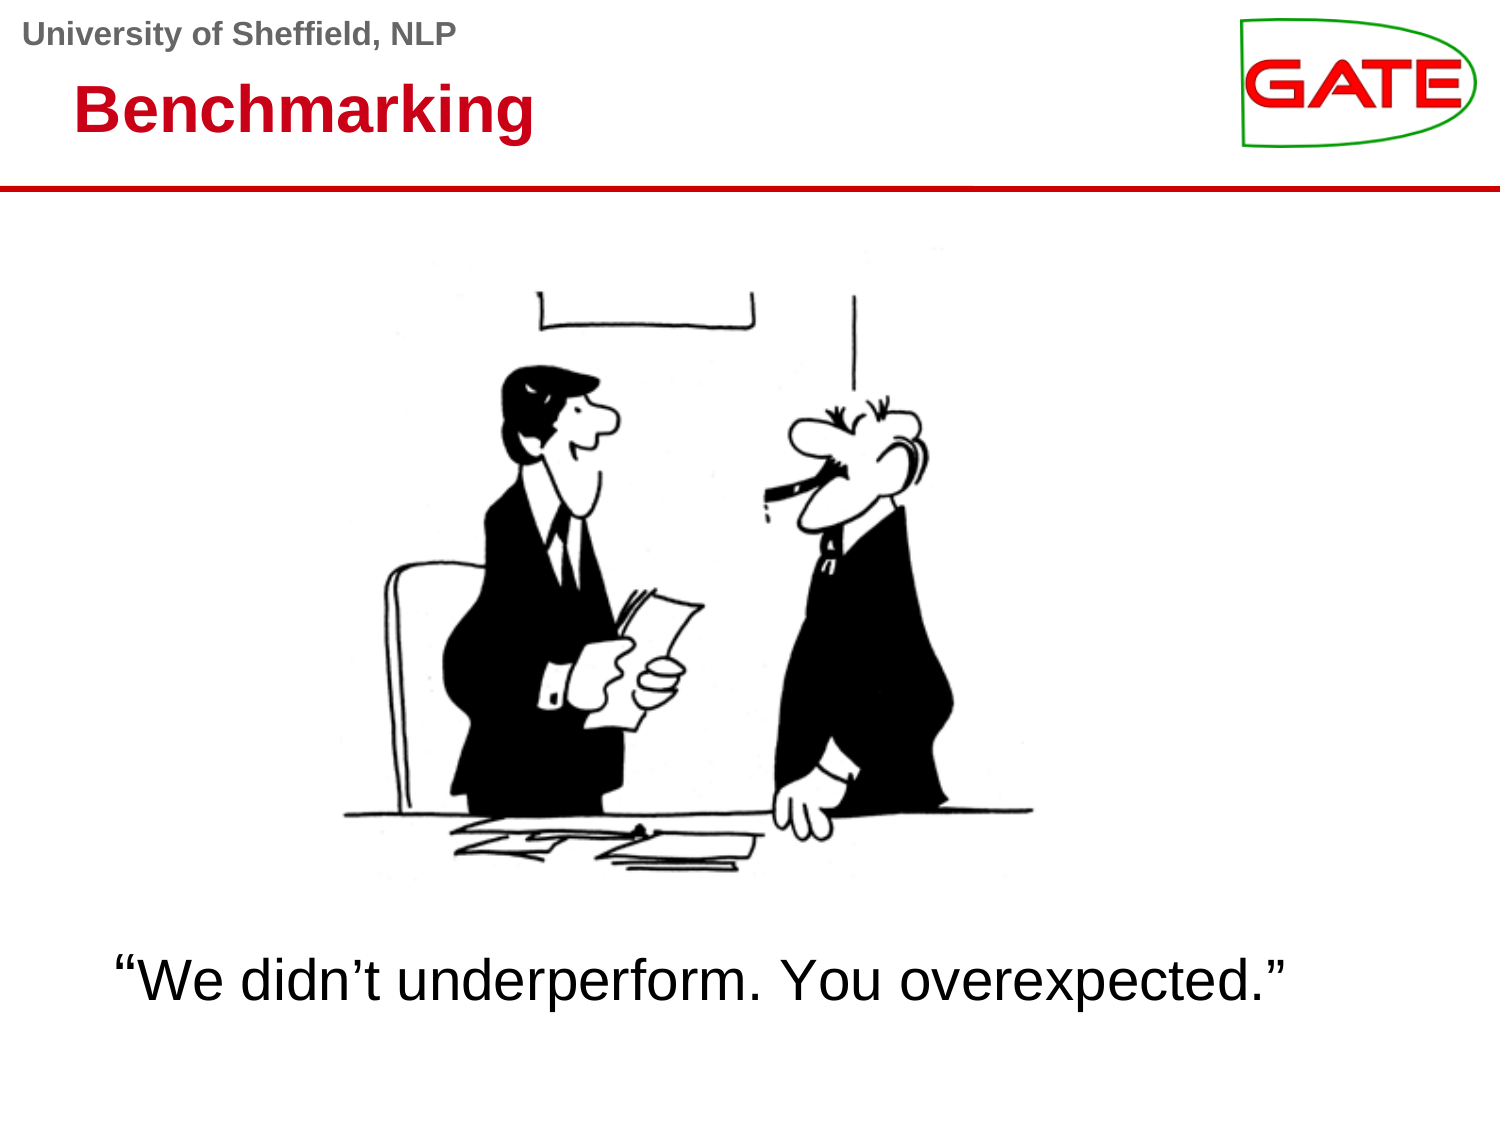

Benchmarking
#
“We didn’t underperform. You overexpected.”